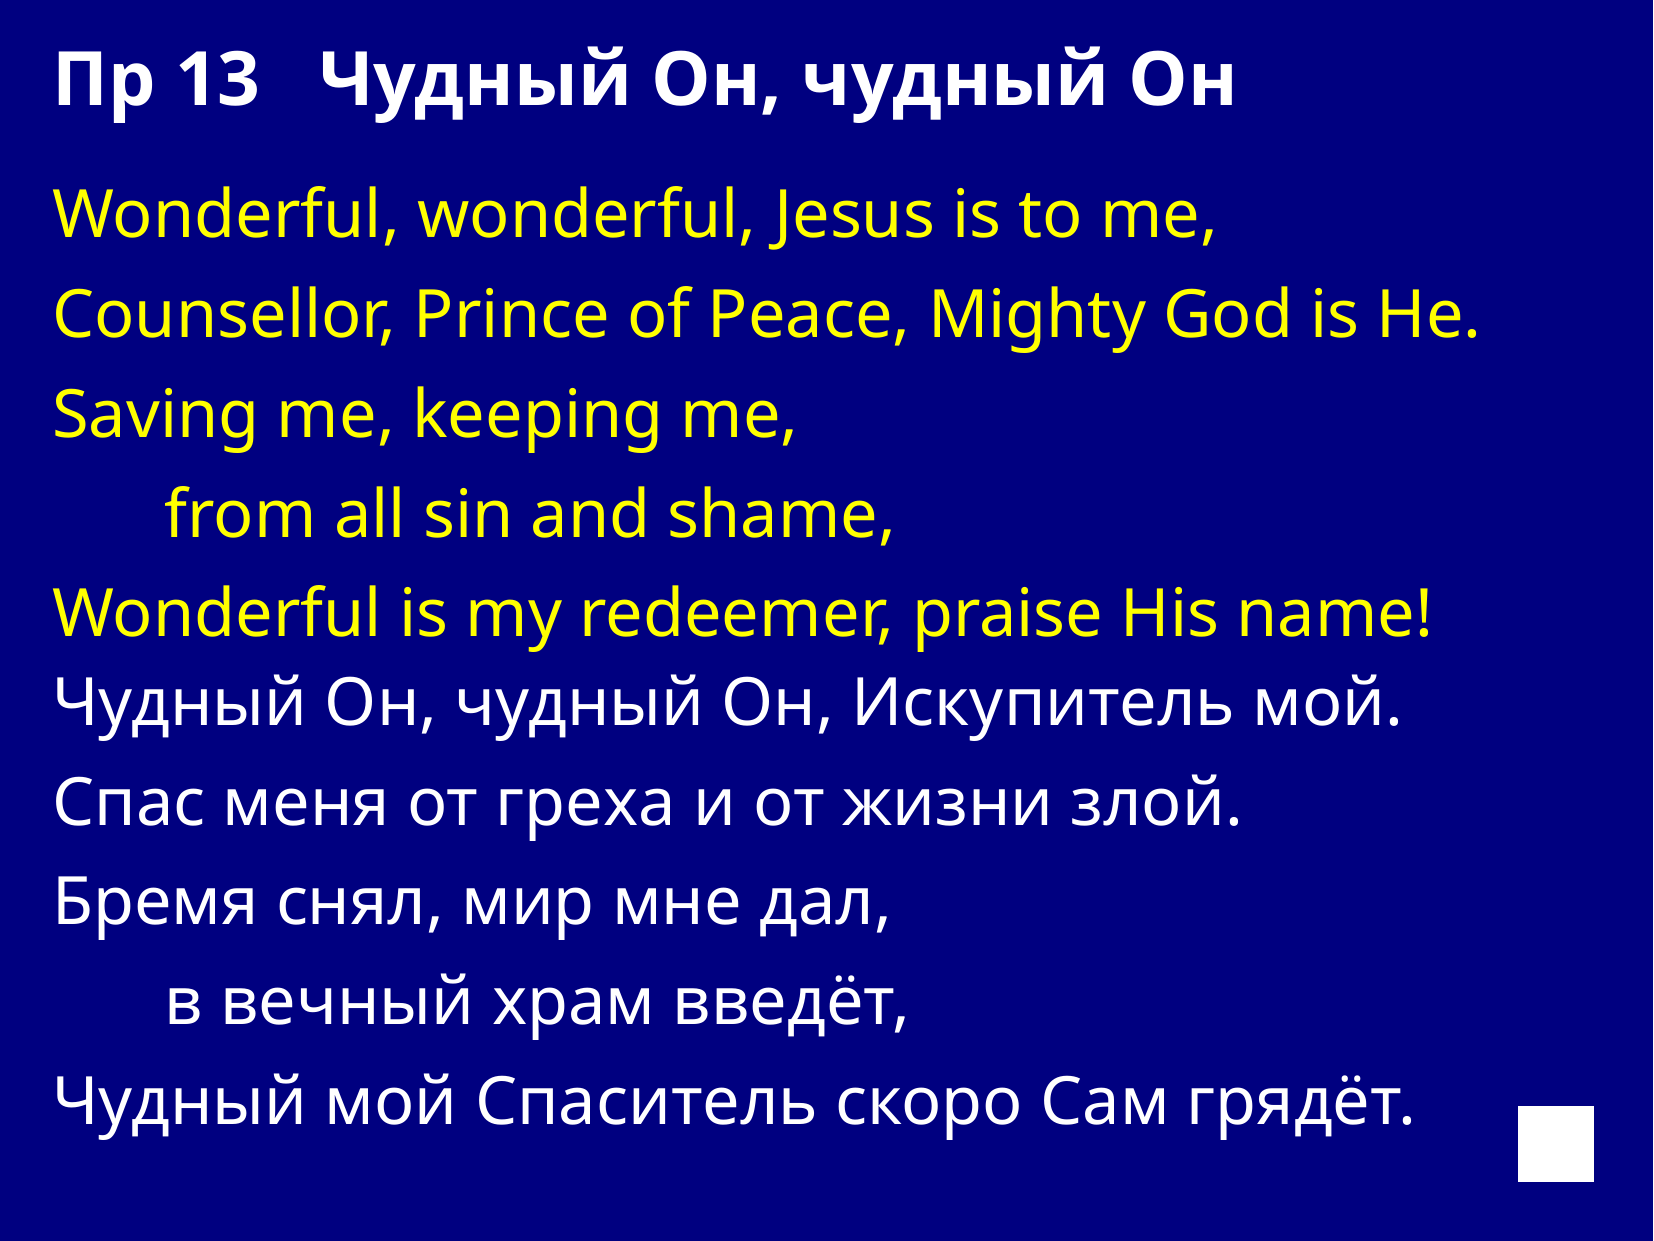

Пр 13 Чудный Он, чудный Он
Wonderful, wonderful, Jesus is to me,
Counsellor, Prince of Peace, Mighty God is He.
Saving me, keeping me,
	from all sin and shame,
Wonderful is my redeemer, praise His name!
Чудный Он, чудный Он, Искупитель мой.
Спас меня от греха и от жизни злой.
Бремя снял, мир мне дал,
	в вечный храм введёт,
Чудный мой Спаситель скоро Сам грядёт.